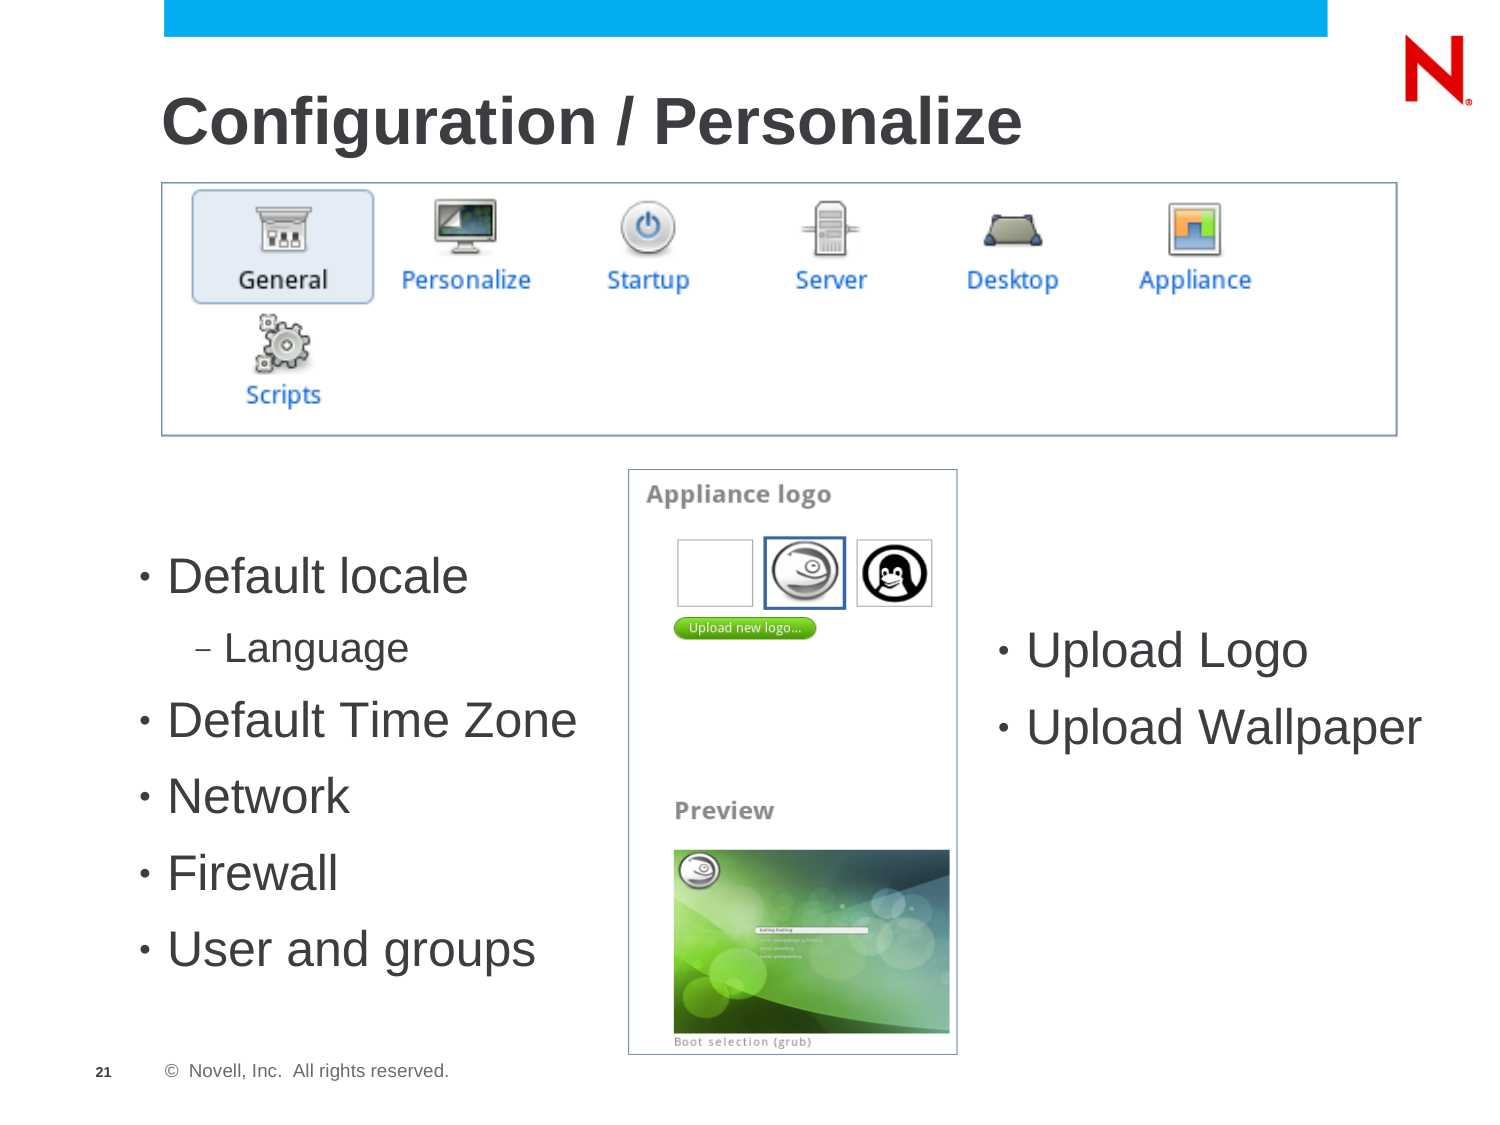

# Configuration / Personalize
Default locale
Language
Default Time Zone
Network
Firewall
User and groups
Upload Logo
Upload Wallpaper